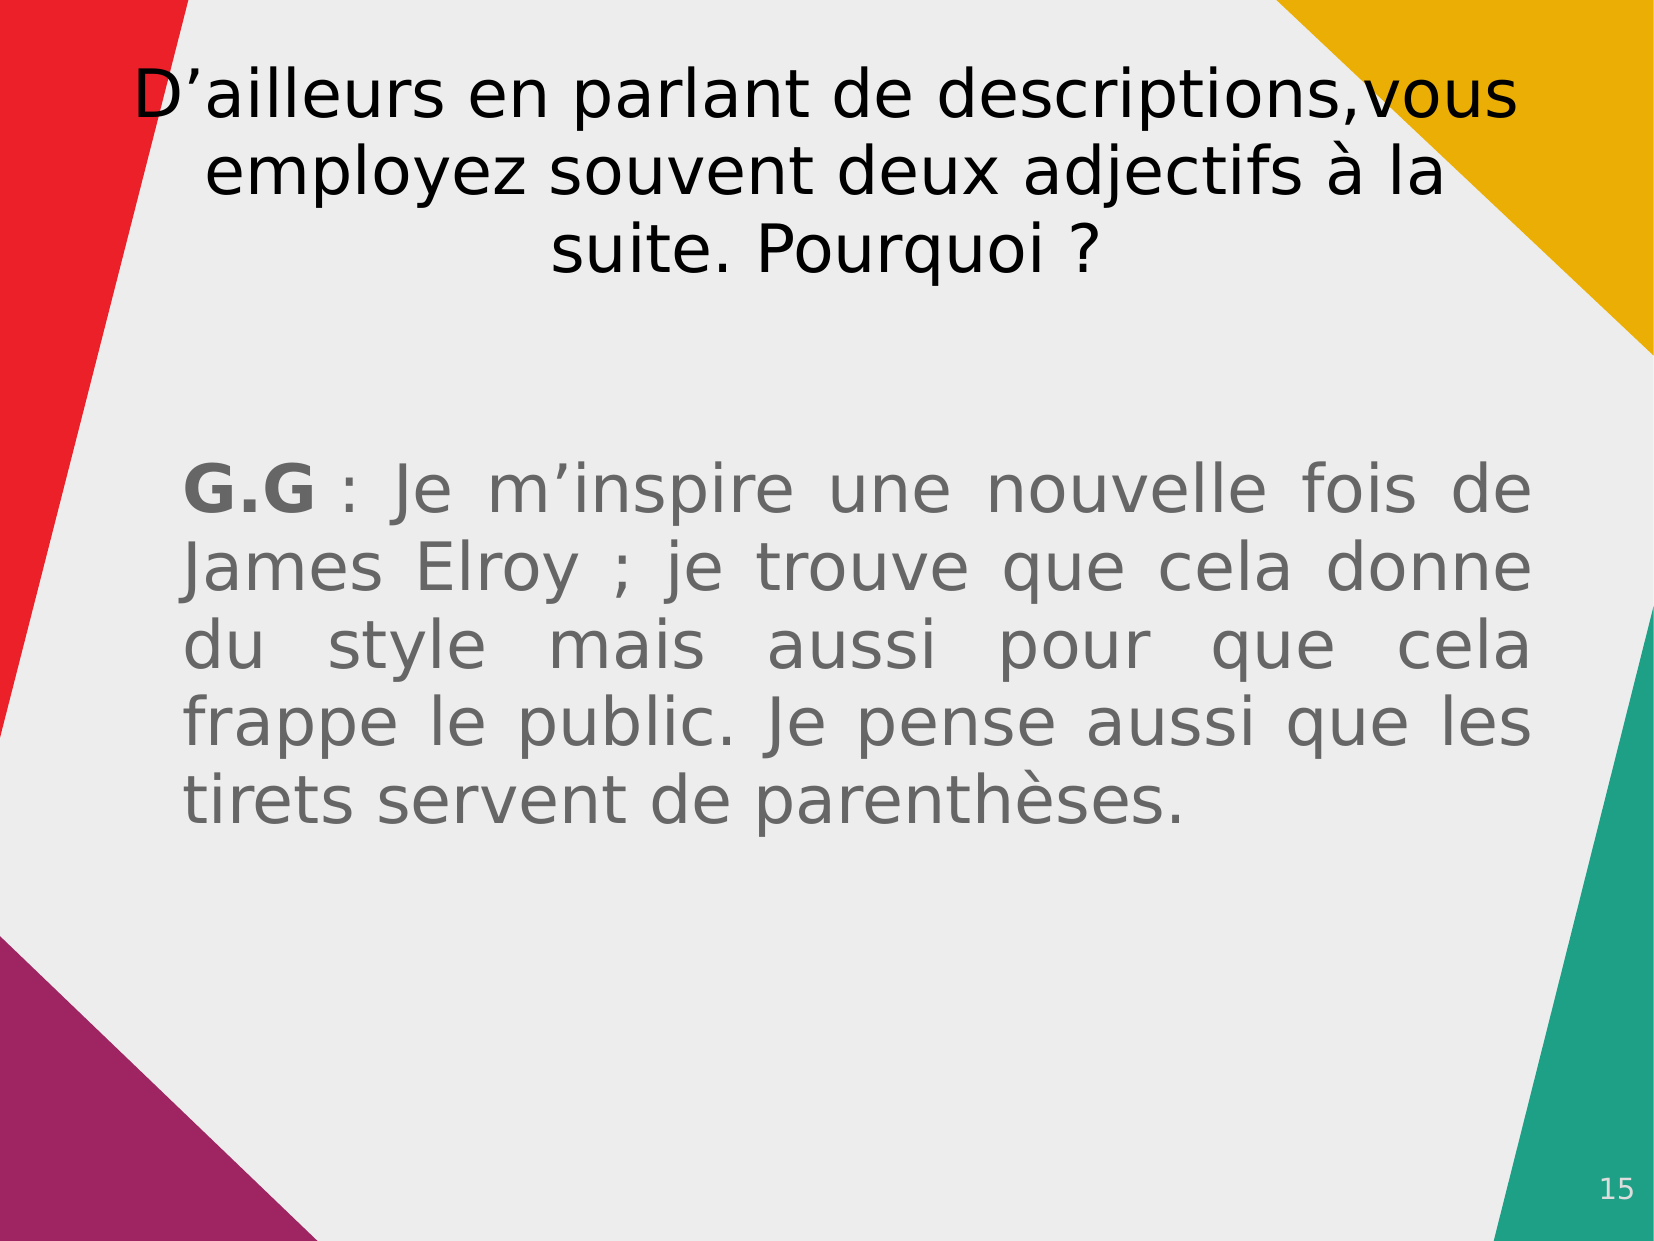

# D’ailleurs en parlant de descriptions,vous employez souvent deux adjectifs à la suite. Pourquoi ?
G.G : Je m’inspire une nouvelle fois de James Elroy ; je trouve que cela donne du style mais aussi pour que cela frappe le public. Je pense aussi que les tirets servent de parenthèses.
15